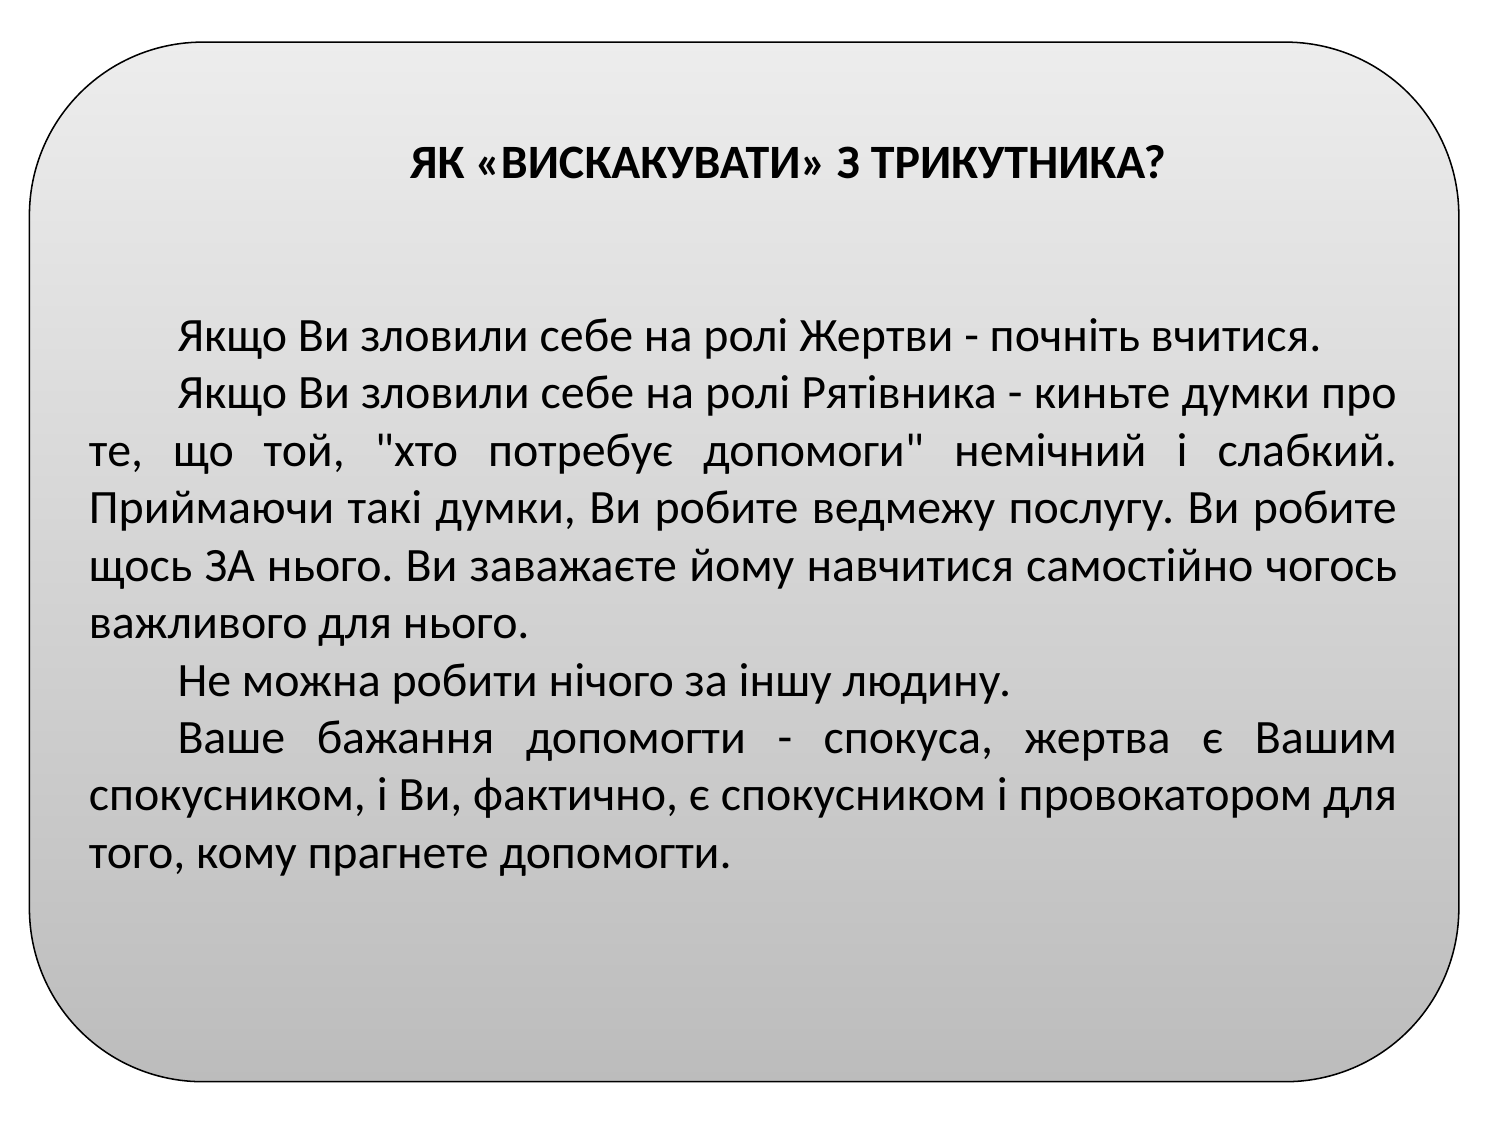

ЯК «ВИСКАКУВАТИ» З ТРИКУТНИКА?
Якщо Ви зловили себе на ролі Жертви - почніть вчитися.
Якщо Ви зловили себе на ролі Рятівника - киньте думки про те, що той, "хто потребує допомоги" немічний і слабкий. Приймаючи такі думки, Ви робите ведмежу послугу. Ви робите щось ЗА нього. Ви заважаєте йому навчитися самостійно чогось важливого для нього.
Не можна робити нічого за іншу людину.
Ваше бажання допомогти - спокуса, жертва є Вашим спокусником, і Ви, фактично, є спокусником і провокатором для того, кому прагнете допомогти.